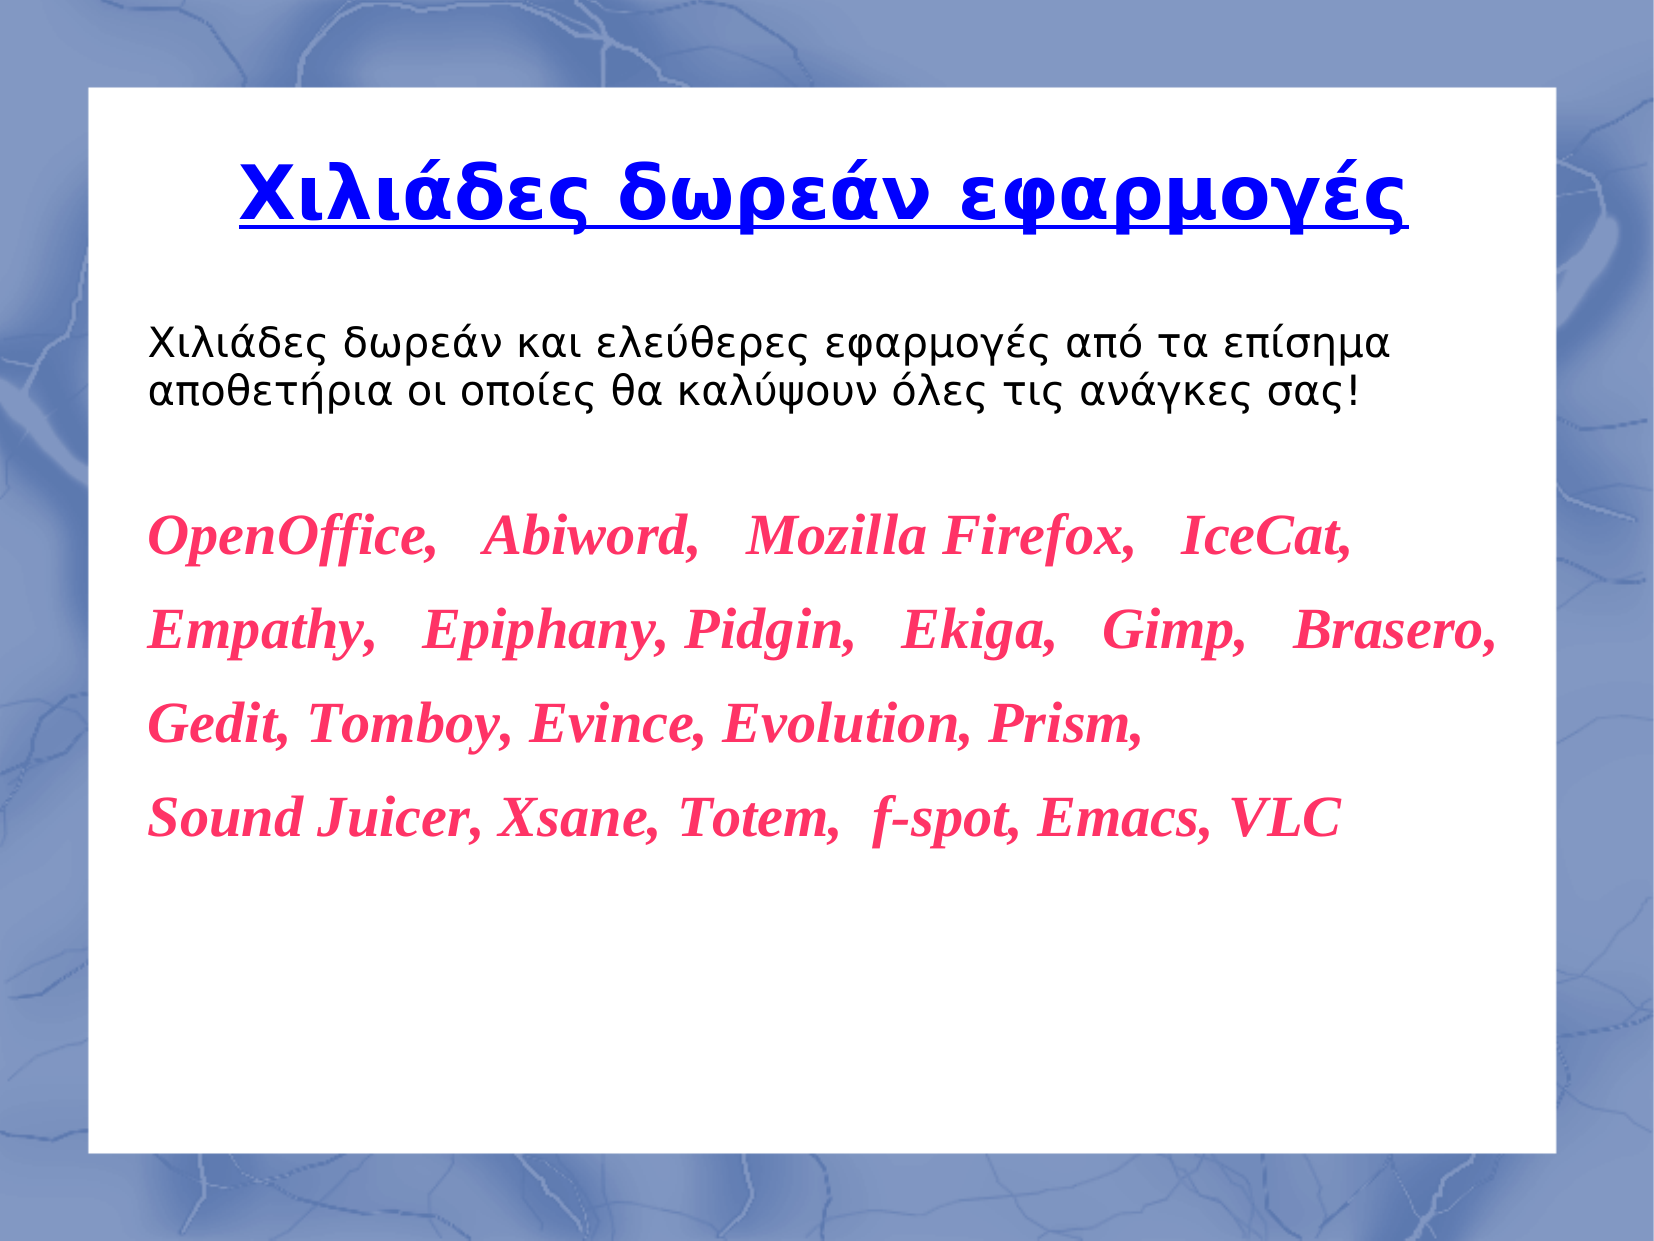

# Χιλιάδες δωρεάν εφαρμογές
Χιλιάδες δωρεάν και ελεύθερες εφαρμογές από τα επίσημα αποθετήρια οι οποίες θα καλύψουν όλες τις ανάγκες σας!
ΟpenΟffice, Abiword, Mozilla Firefox, IceCat,
Empathy, Epiphany, Pidgin, Ekiga, Gimp, Brasero,
Gedit, Tomboy, Evince, Evolution, Prism,
Sound Juicer, Xsane, Totem, f-spot, Emacs, VLC